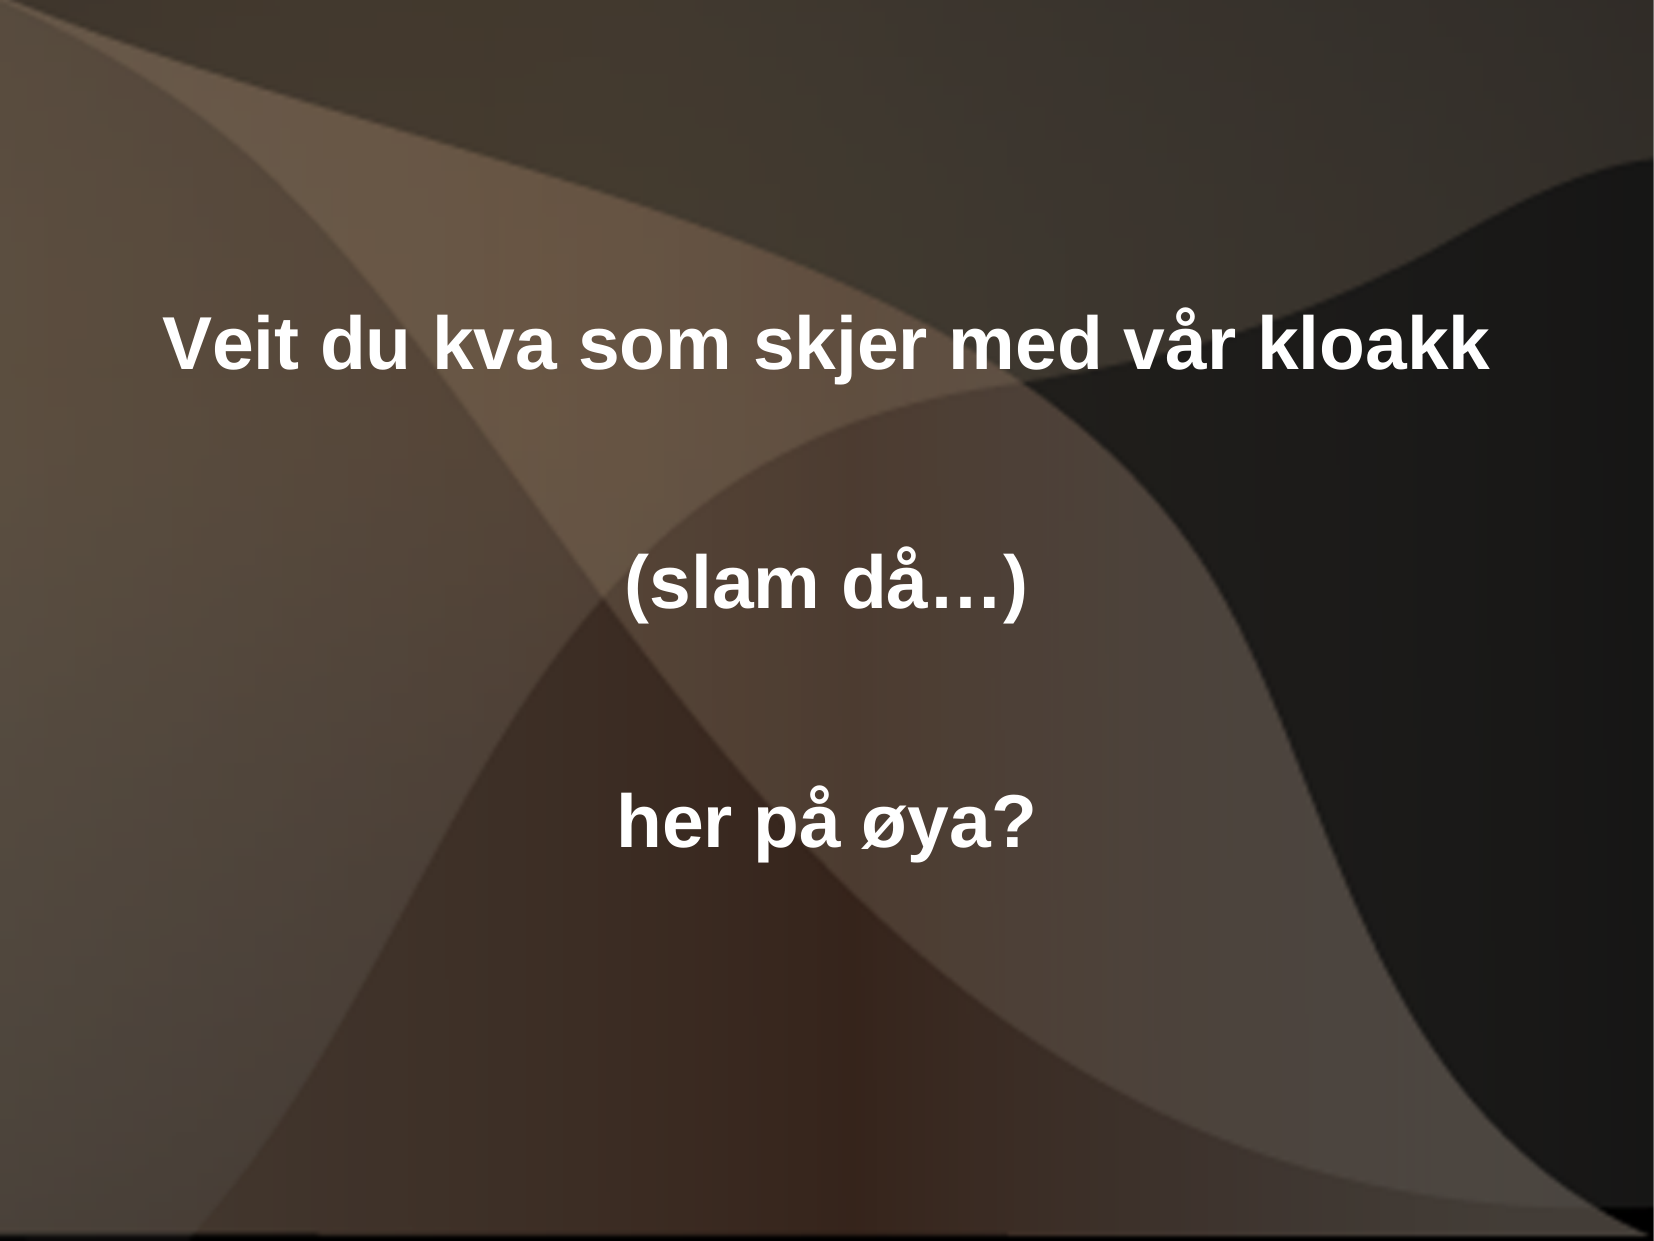

# Veit du kva som skjer med vår kloakk
(slam då…)
her på øya?